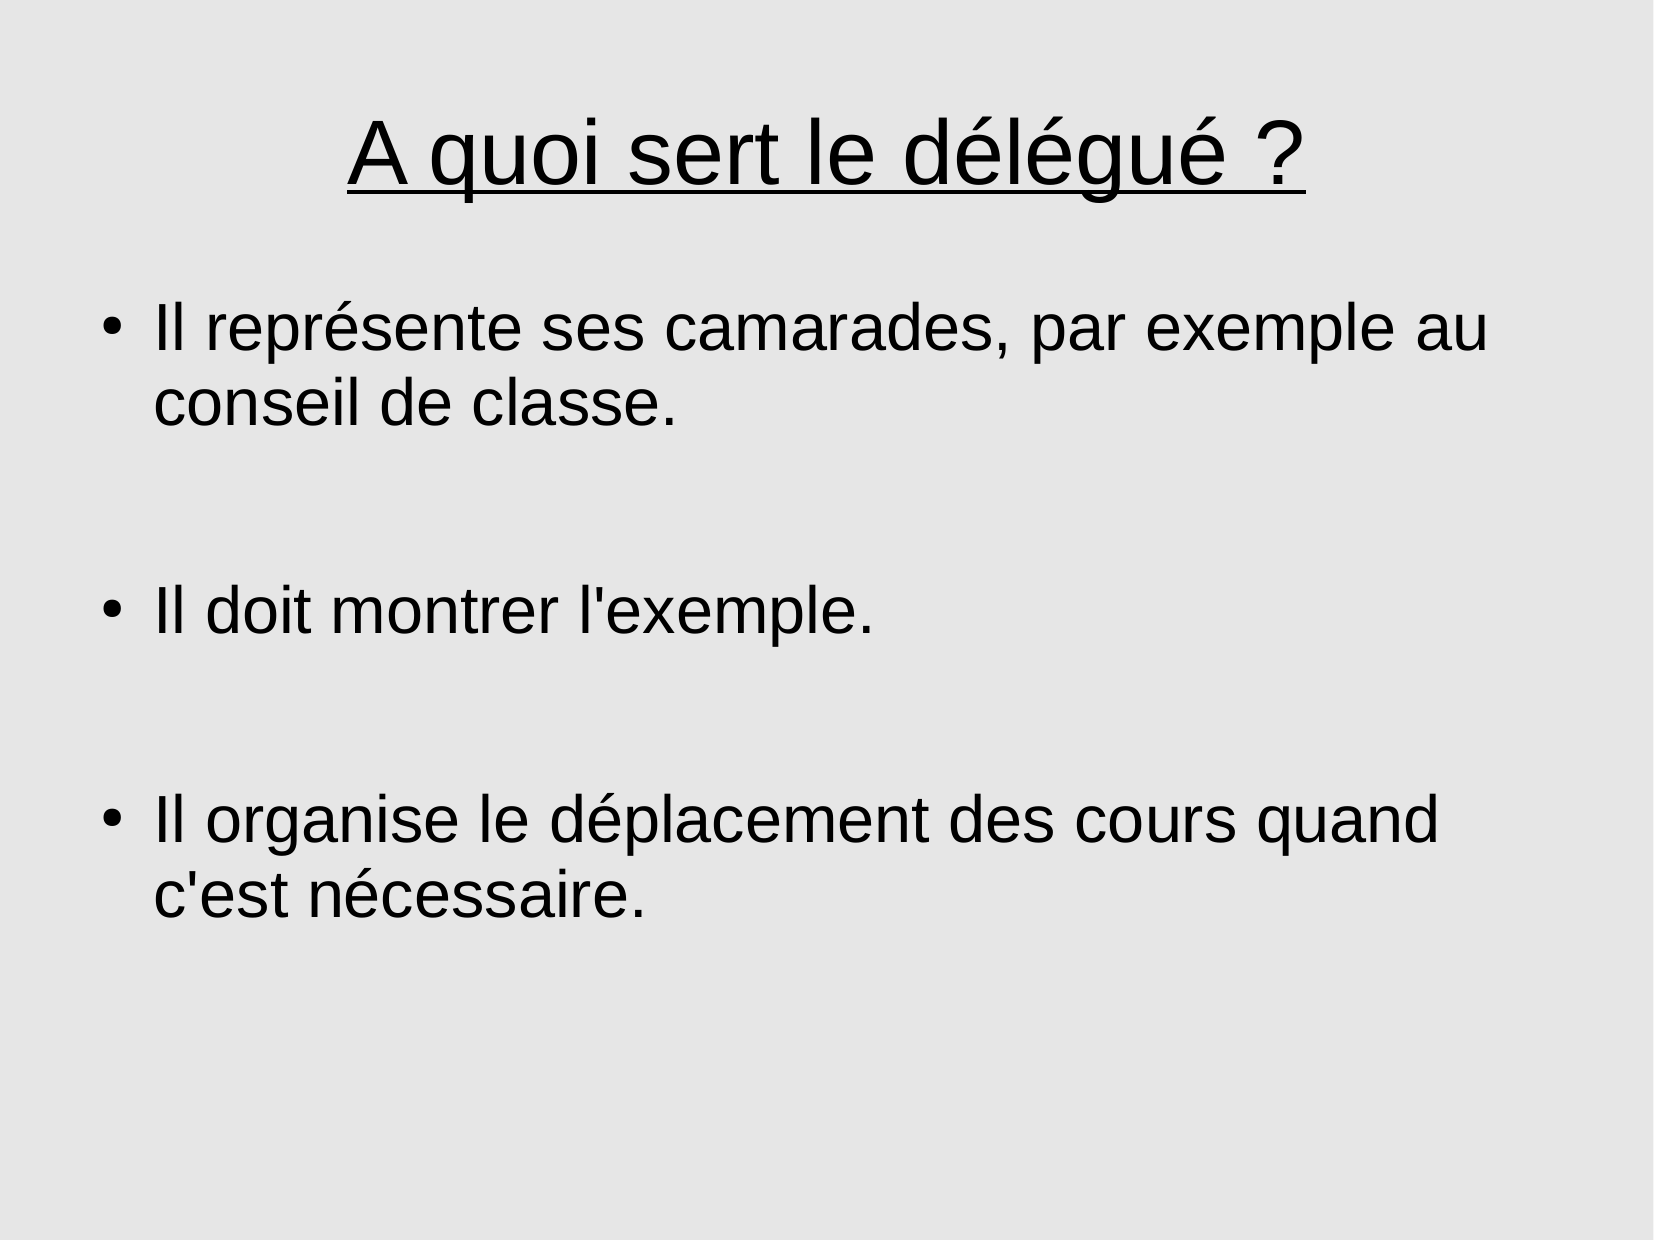

# A quoi sert le délégué ?
Il représente ses camarades, par exemple au conseil de classe.
Il doit montrer l'exemple.
Il organise le déplacement des cours quand c'est nécessaire.